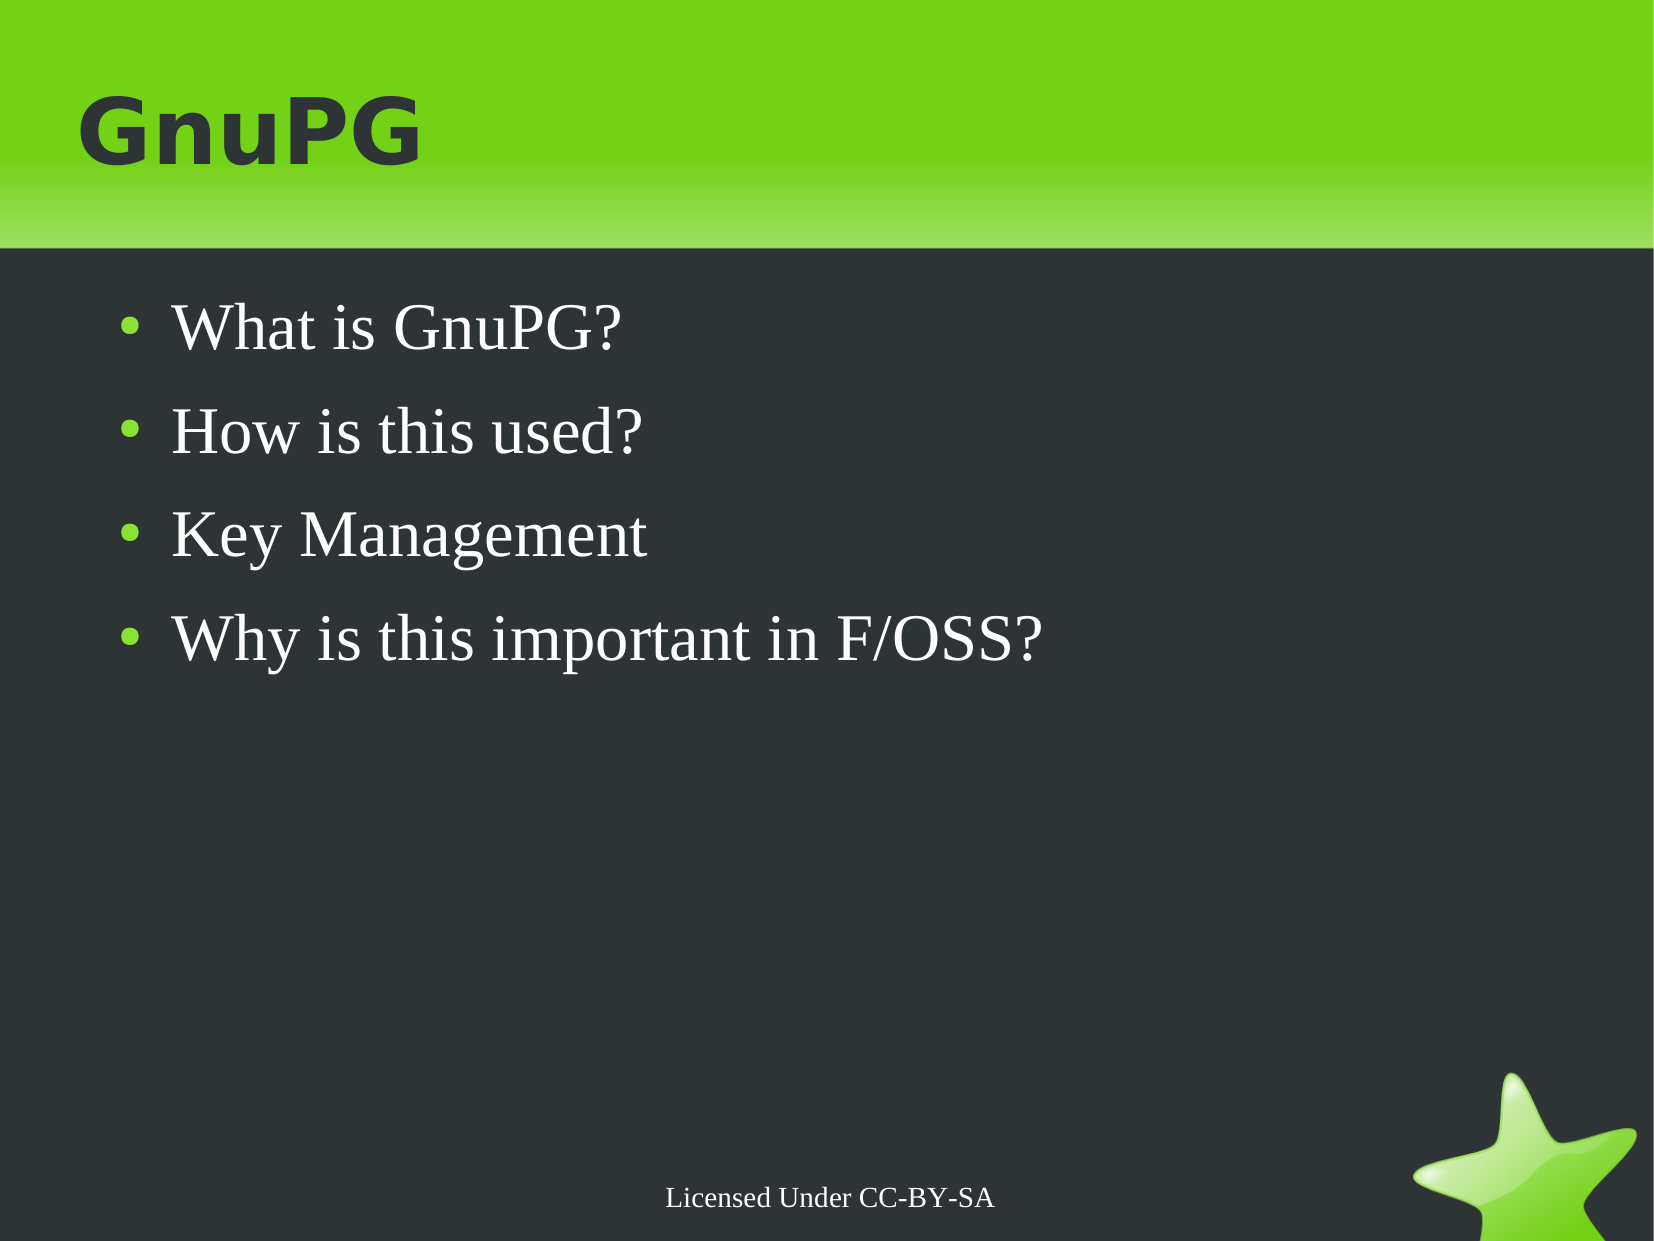

# GnuPG
What is GnuPG?
How is this used?
Key Management
Why is this important in F/OSS?
Licensed Under CC-BY-SA